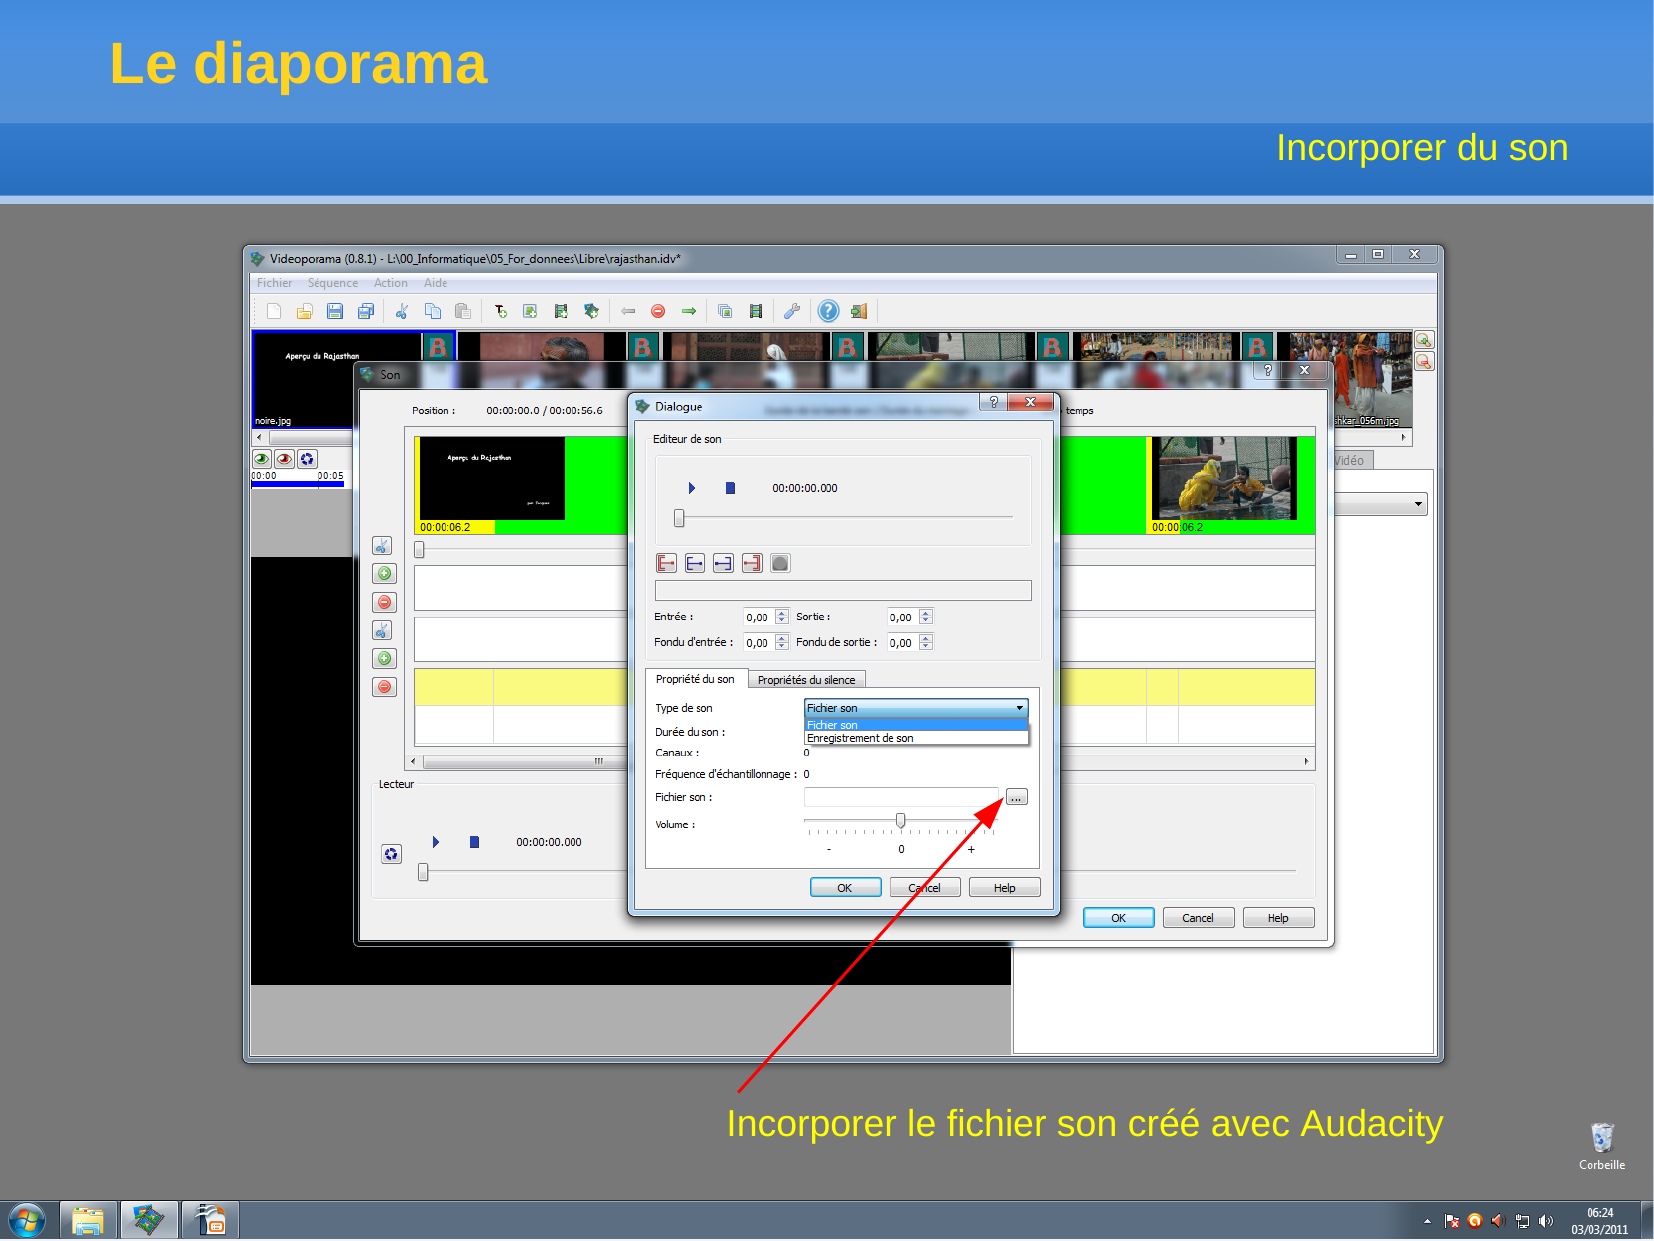

Le diaporama
 Incorporer du son
#
Incorporer le fichier son créé avec Audacity